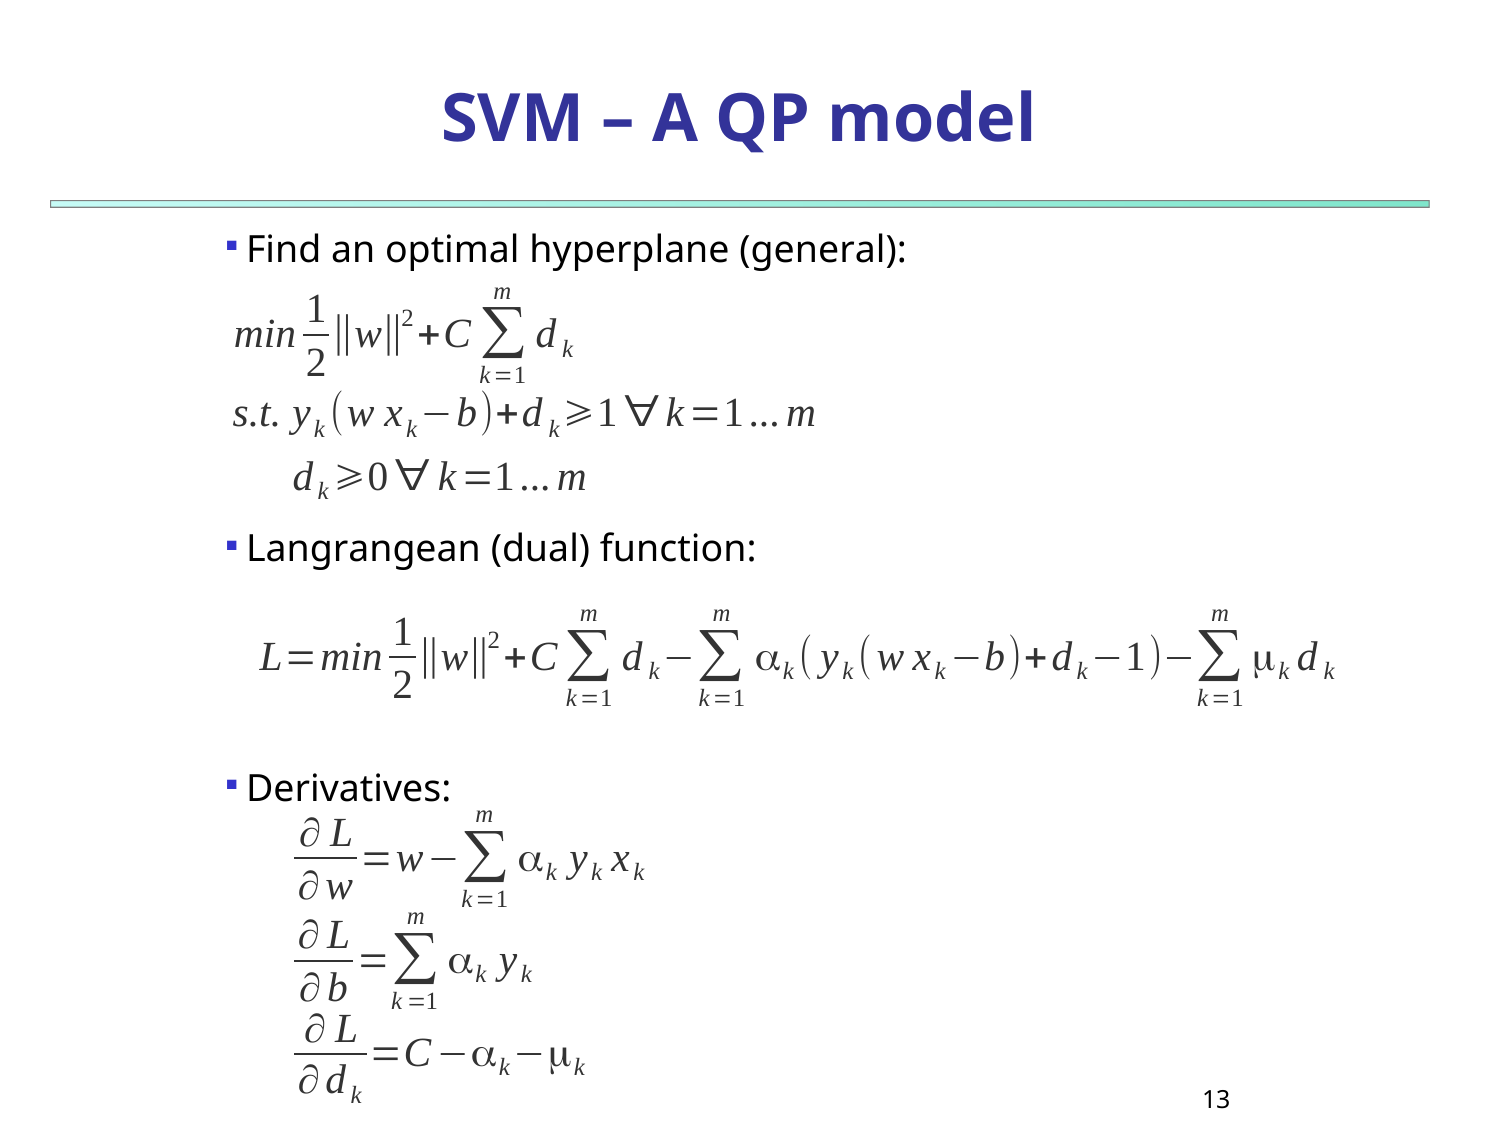

# SVM – A QP model
 Find an optimal hyperplane (general):
 Langrangean (dual) function:
 Derivatives: